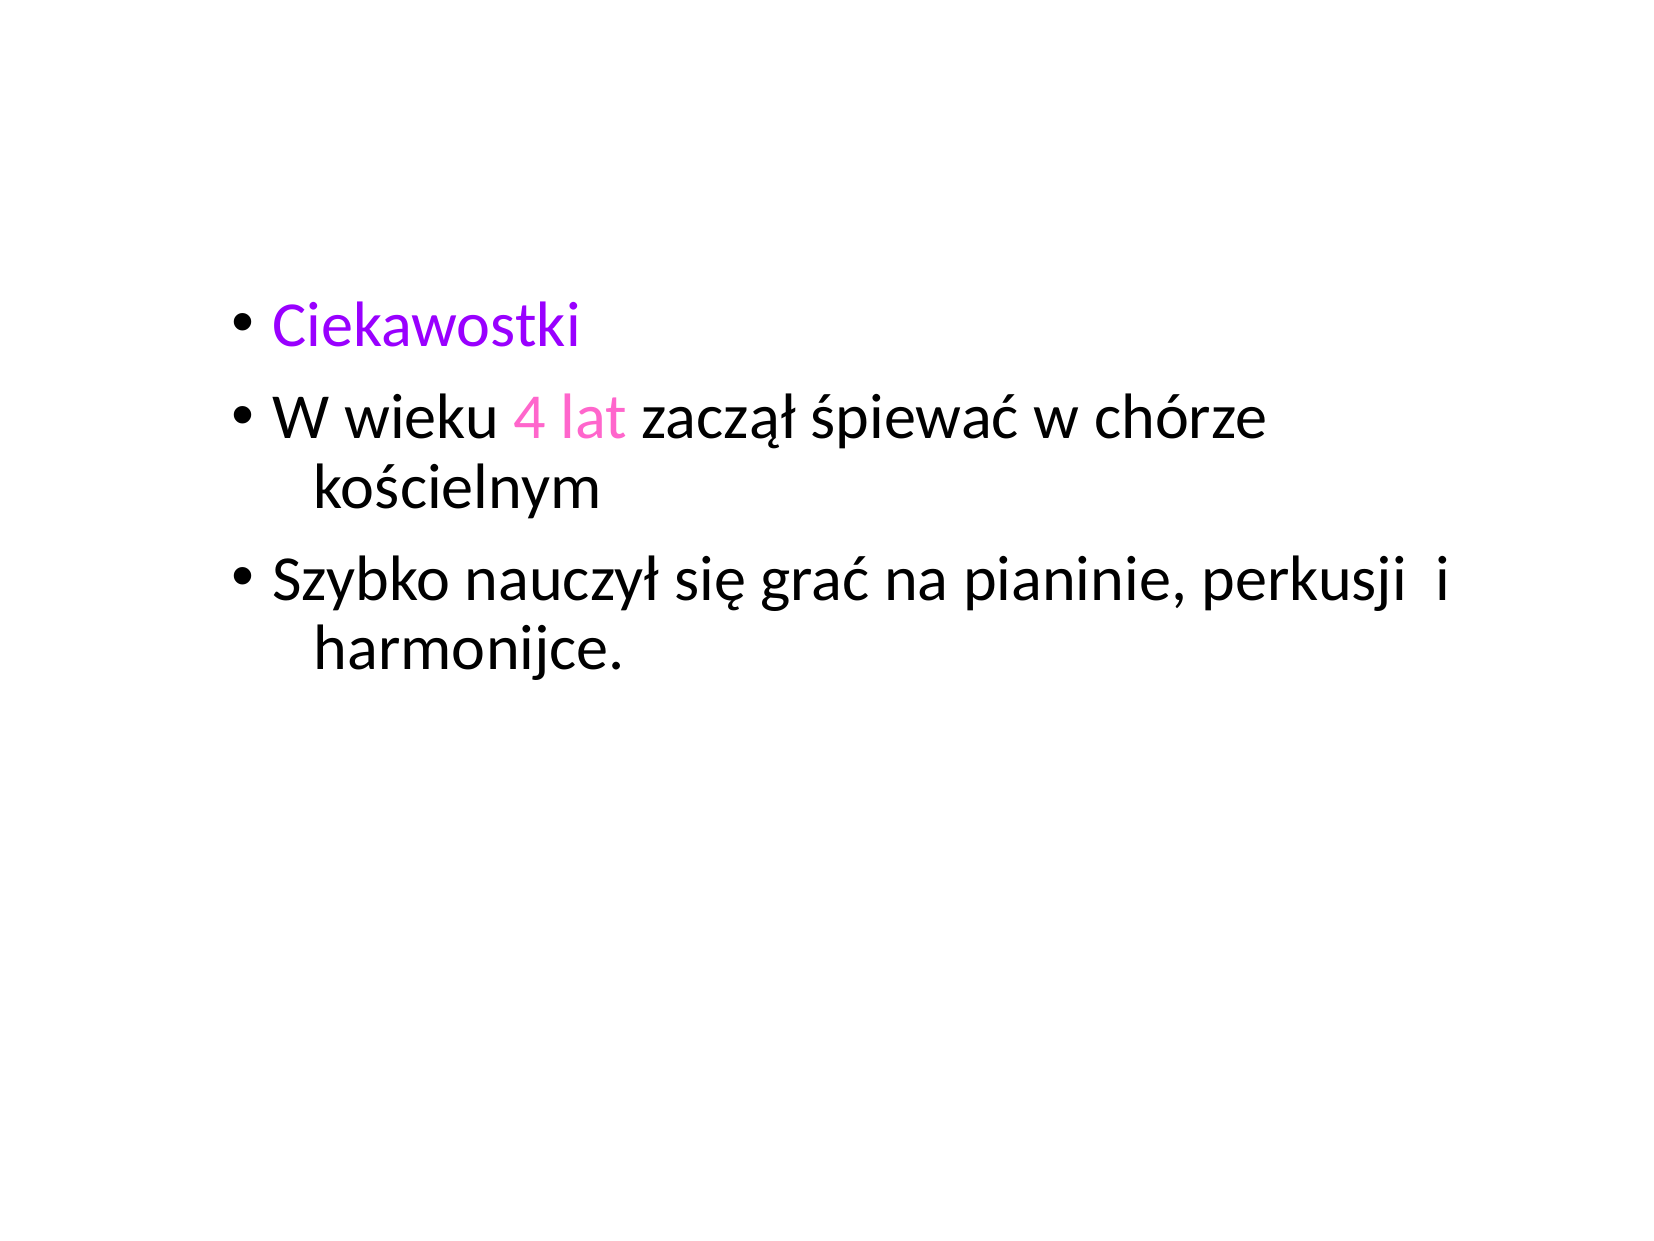

# Ciekawostki
W wieku 4 lat zaczął śpiewać w chórze kościelnym
Szybko nauczył się grać na pianinie, perkusji i harmonijce.